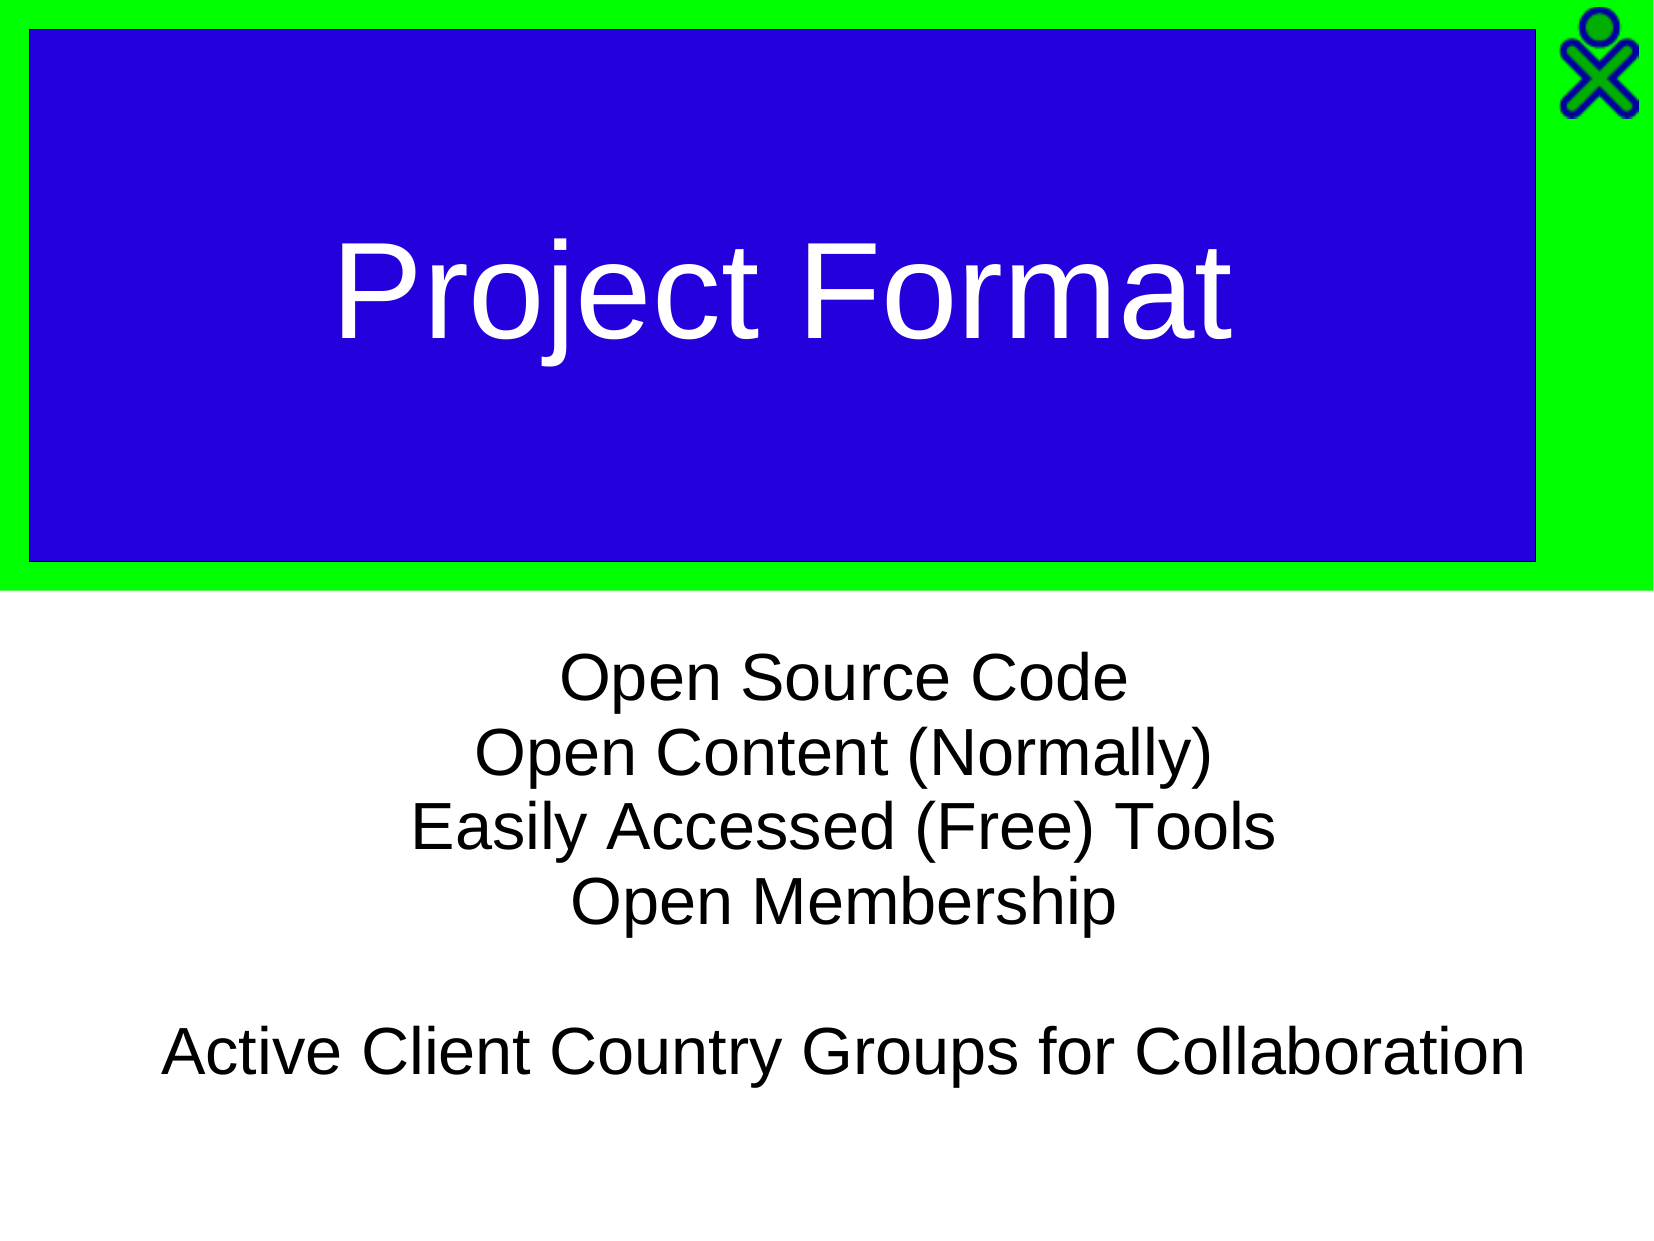

# Project Format
Open Source Code
Open Content (Normally)
Easily Accessed (Free) Tools
Open Membership
Active Client Country Groups for Collaboration